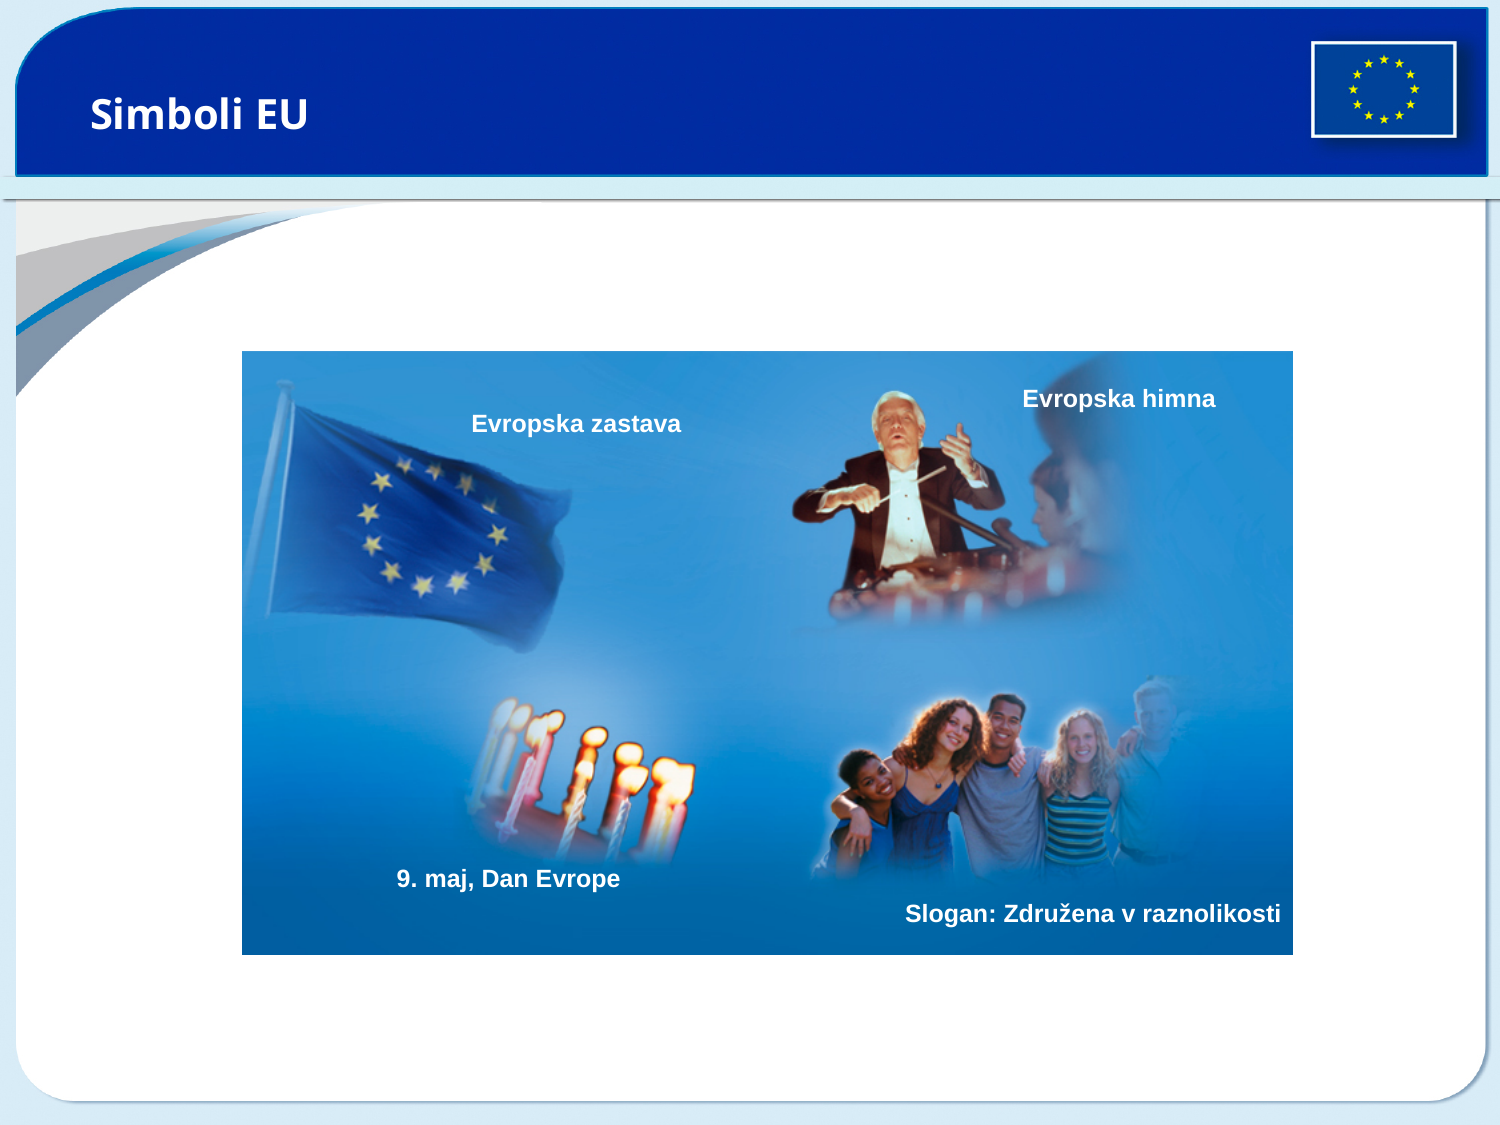

# Simboli EU
Evropska himna
Evropska zastava
 9. maj, Dan Evrope
Slogan: Združena v raznolikosti